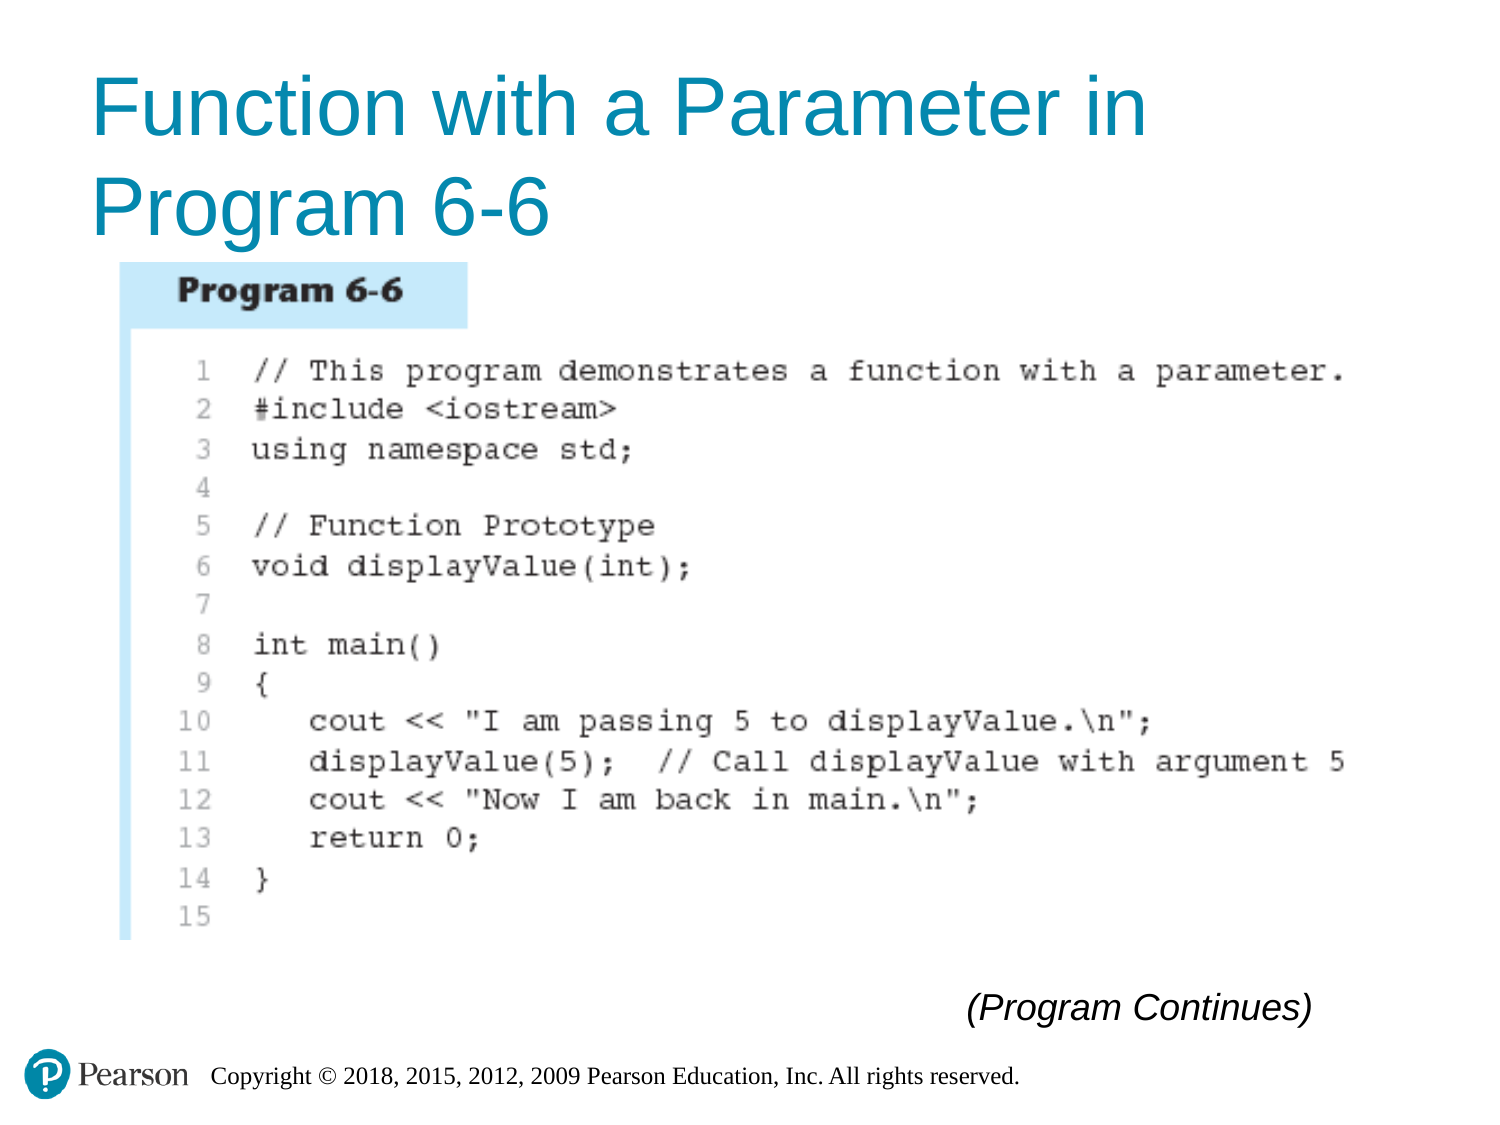

Function with a Parameter in Program 6-6
(Program Continues)